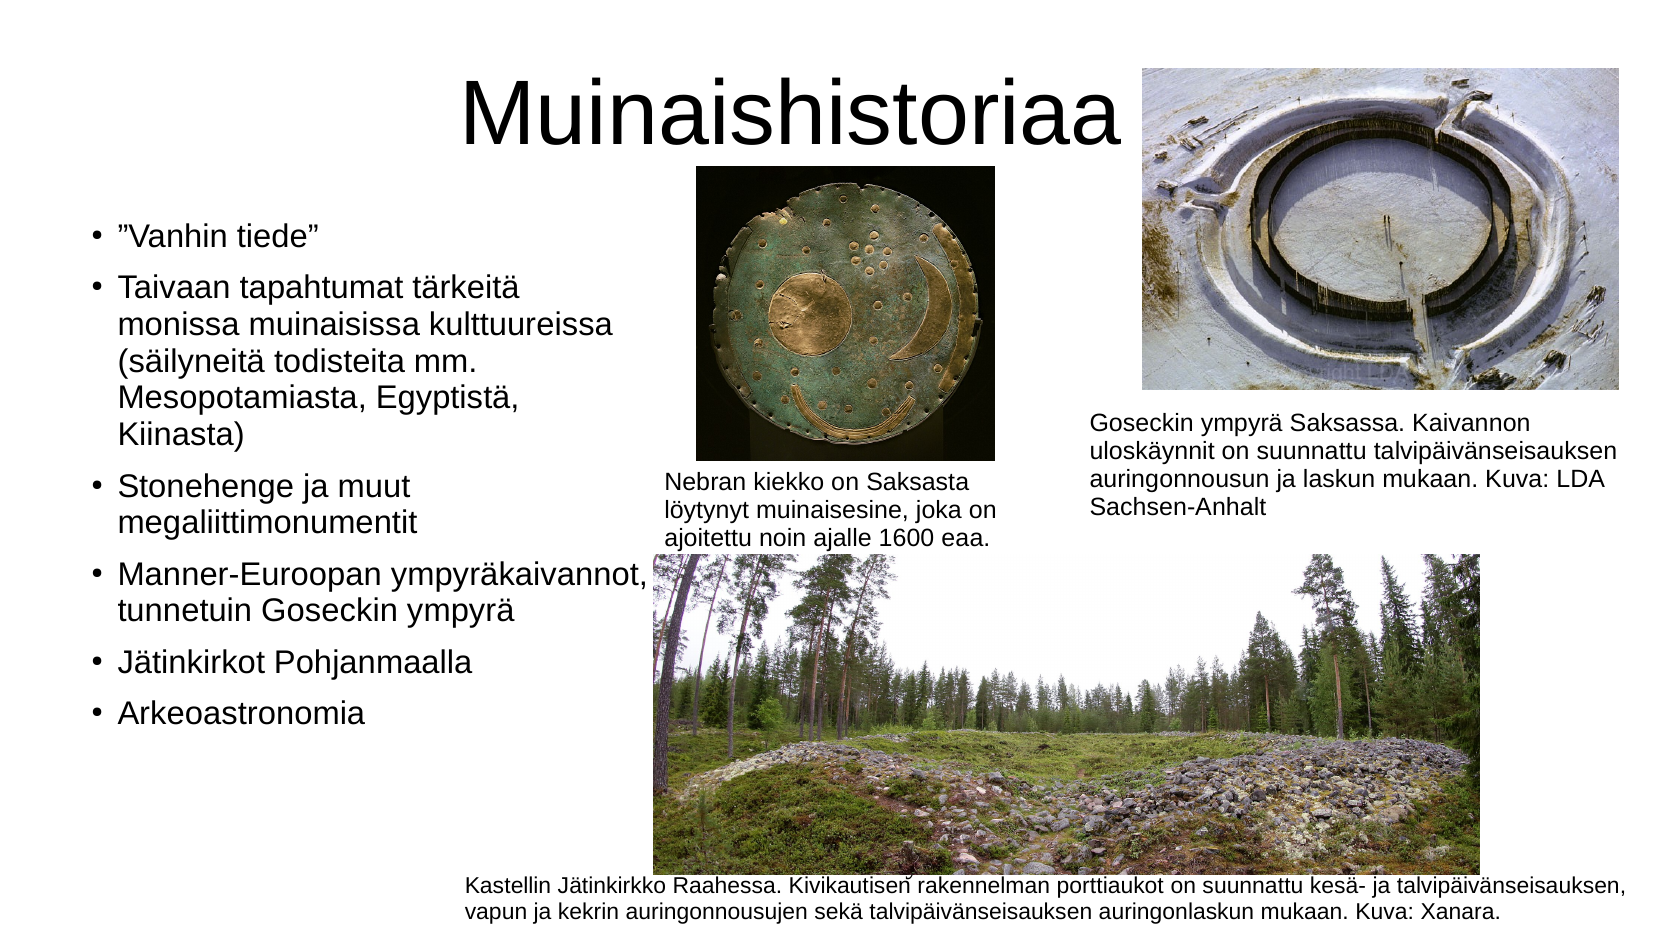

# Muinaishistoriaa
”Vanhin tiede”
Taivaan tapahtumat tärkeitä monissa muinaisissa kulttuureissa (säilyneitä todisteita mm. Mesopotamiasta, Egyptistä, Kiinasta)
Stonehenge ja muut megaliittimonumentit
Manner-Euroopan ympyräkaivannot, tunnetuin Goseckin ympyrä
Jätinkirkot Pohjanmaalla
Arkeoastronomia
Goseckin ympyrä Saksassa. Kaivannon uloskäynnit on suunnattu talvipäivänseisauksen auringonnousun ja laskun mukaan. Kuva: LDA Sachsen-Anhalt
Nebran kiekko on Saksasta löytynyt muinaisesine, joka on ajoitettu noin ajalle 1600 eaa.
Kastellin Jätinkirkko Raahessa. Kivikautisen rakennelman porttiaukot on suunnattu kesä- ja talvipäivänseisauksen,
vapun ja kekrin auringonnousujen sekä talvipäivänseisauksen auringonlaskun mukaan. Kuva: Xanara.